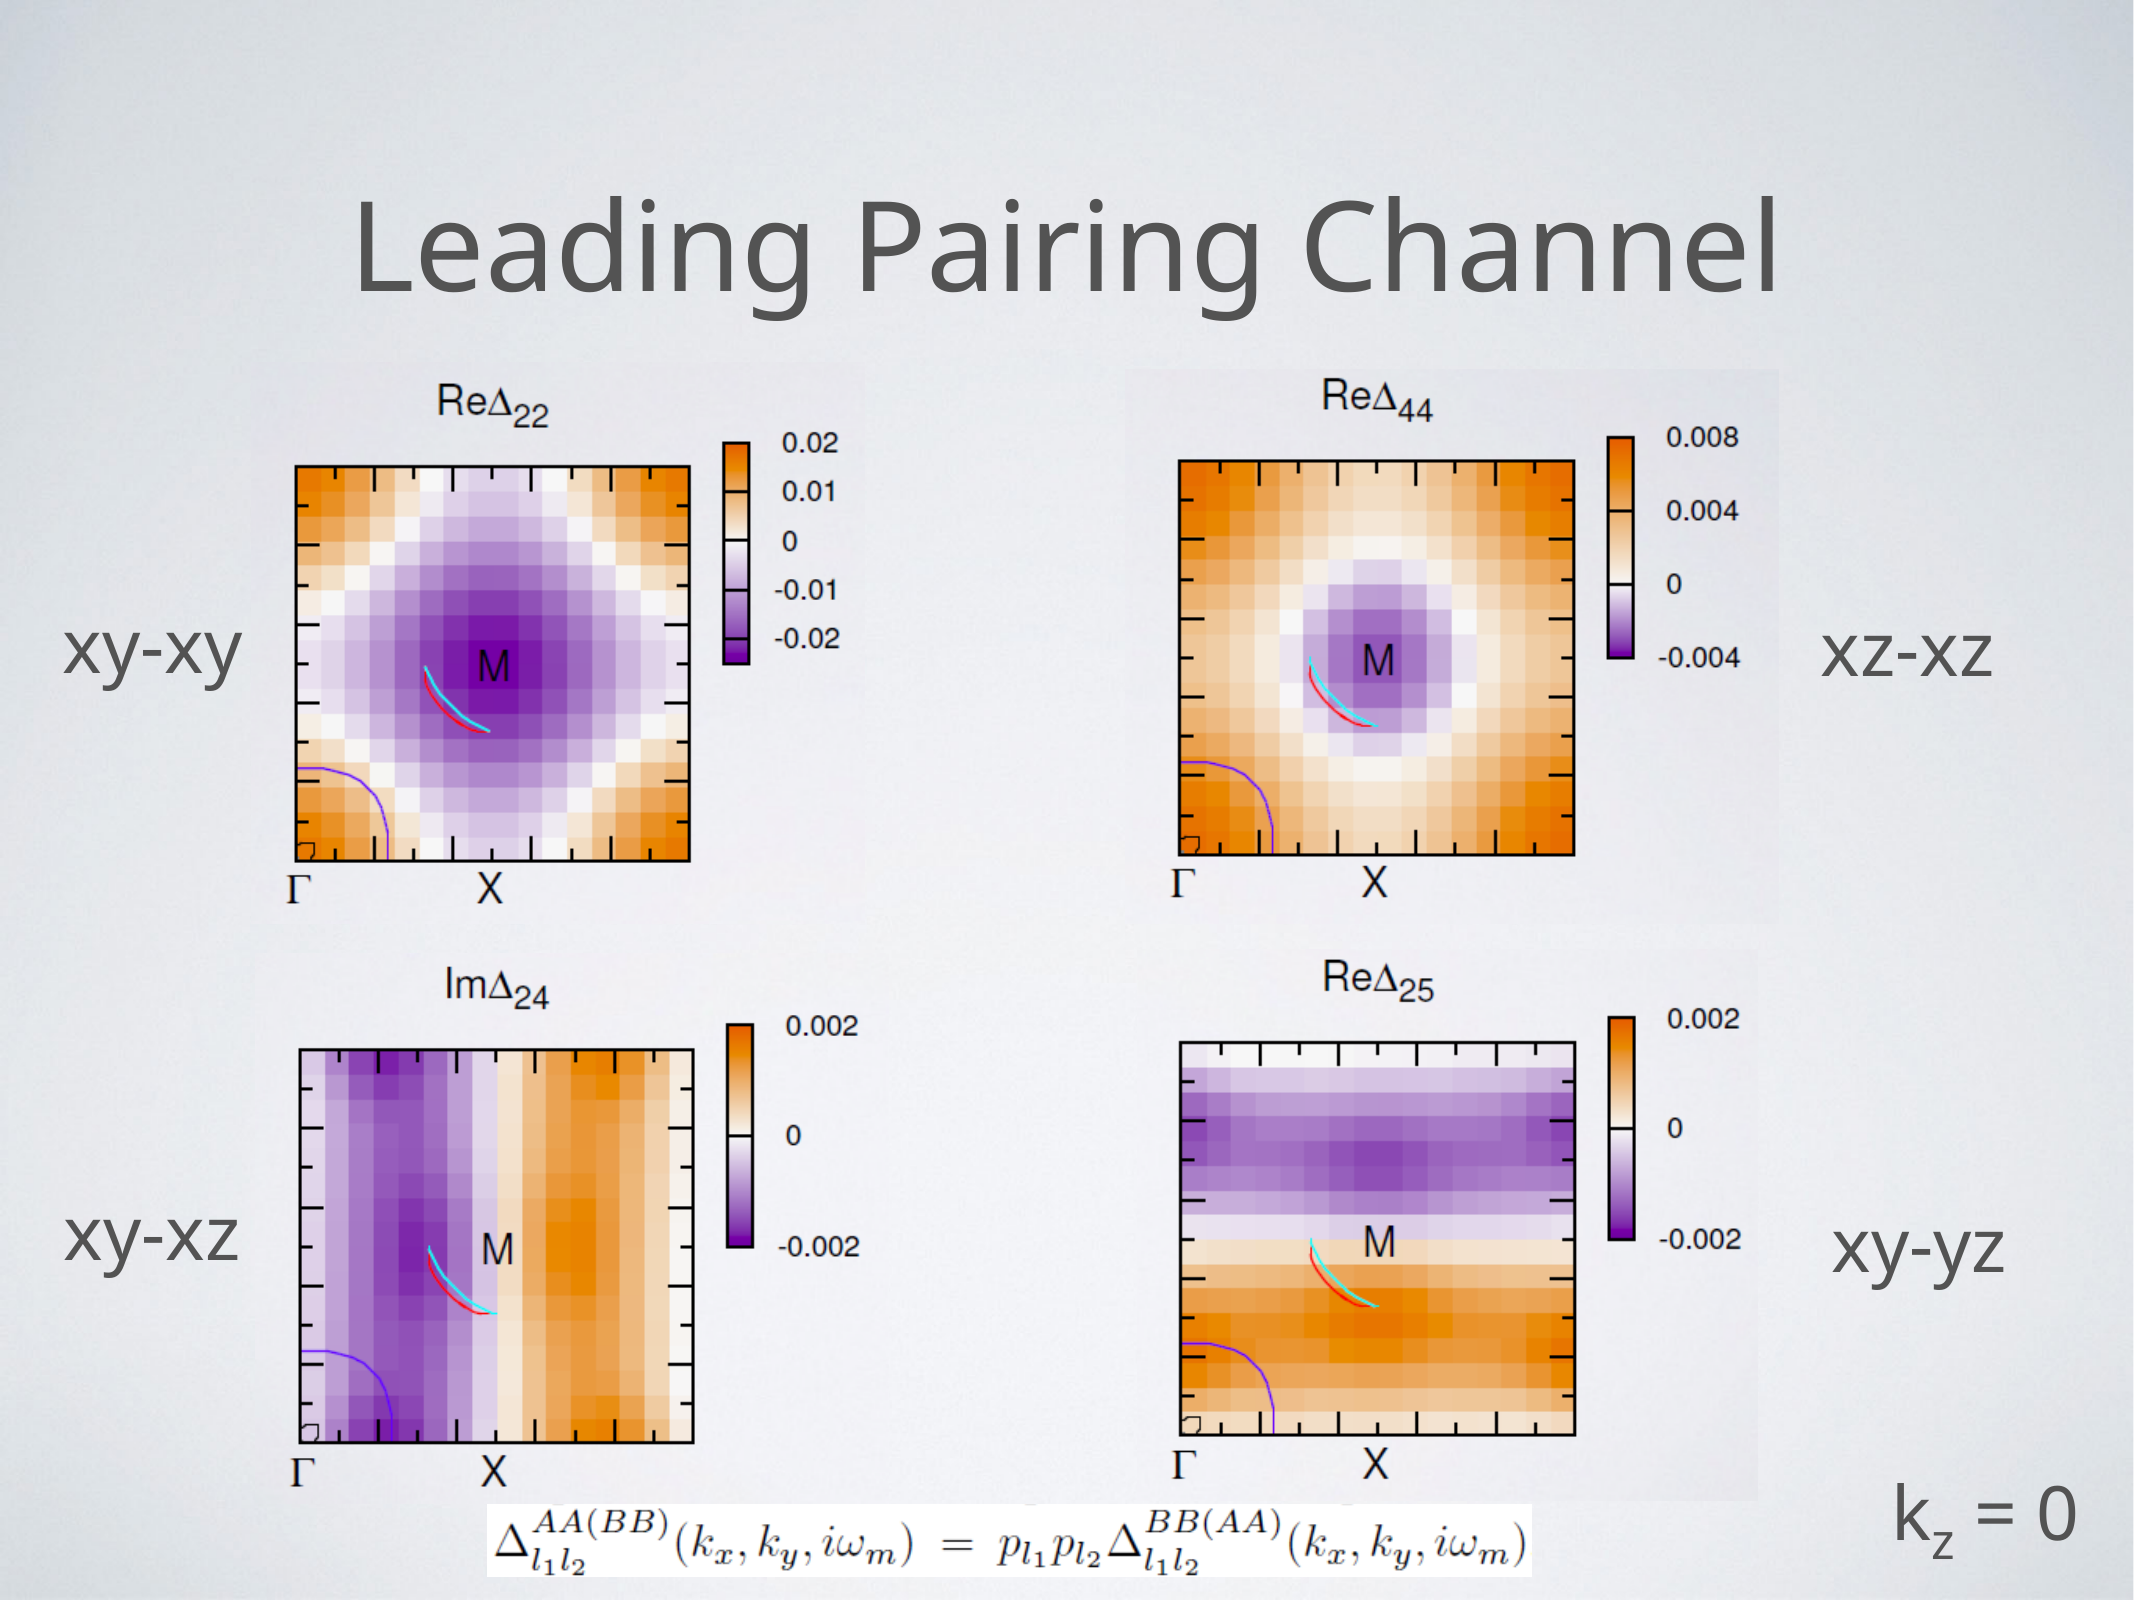

# Leading Pairing Channel
xy-xy
xz-xz
xy-yz
xy-xz
kz = 0